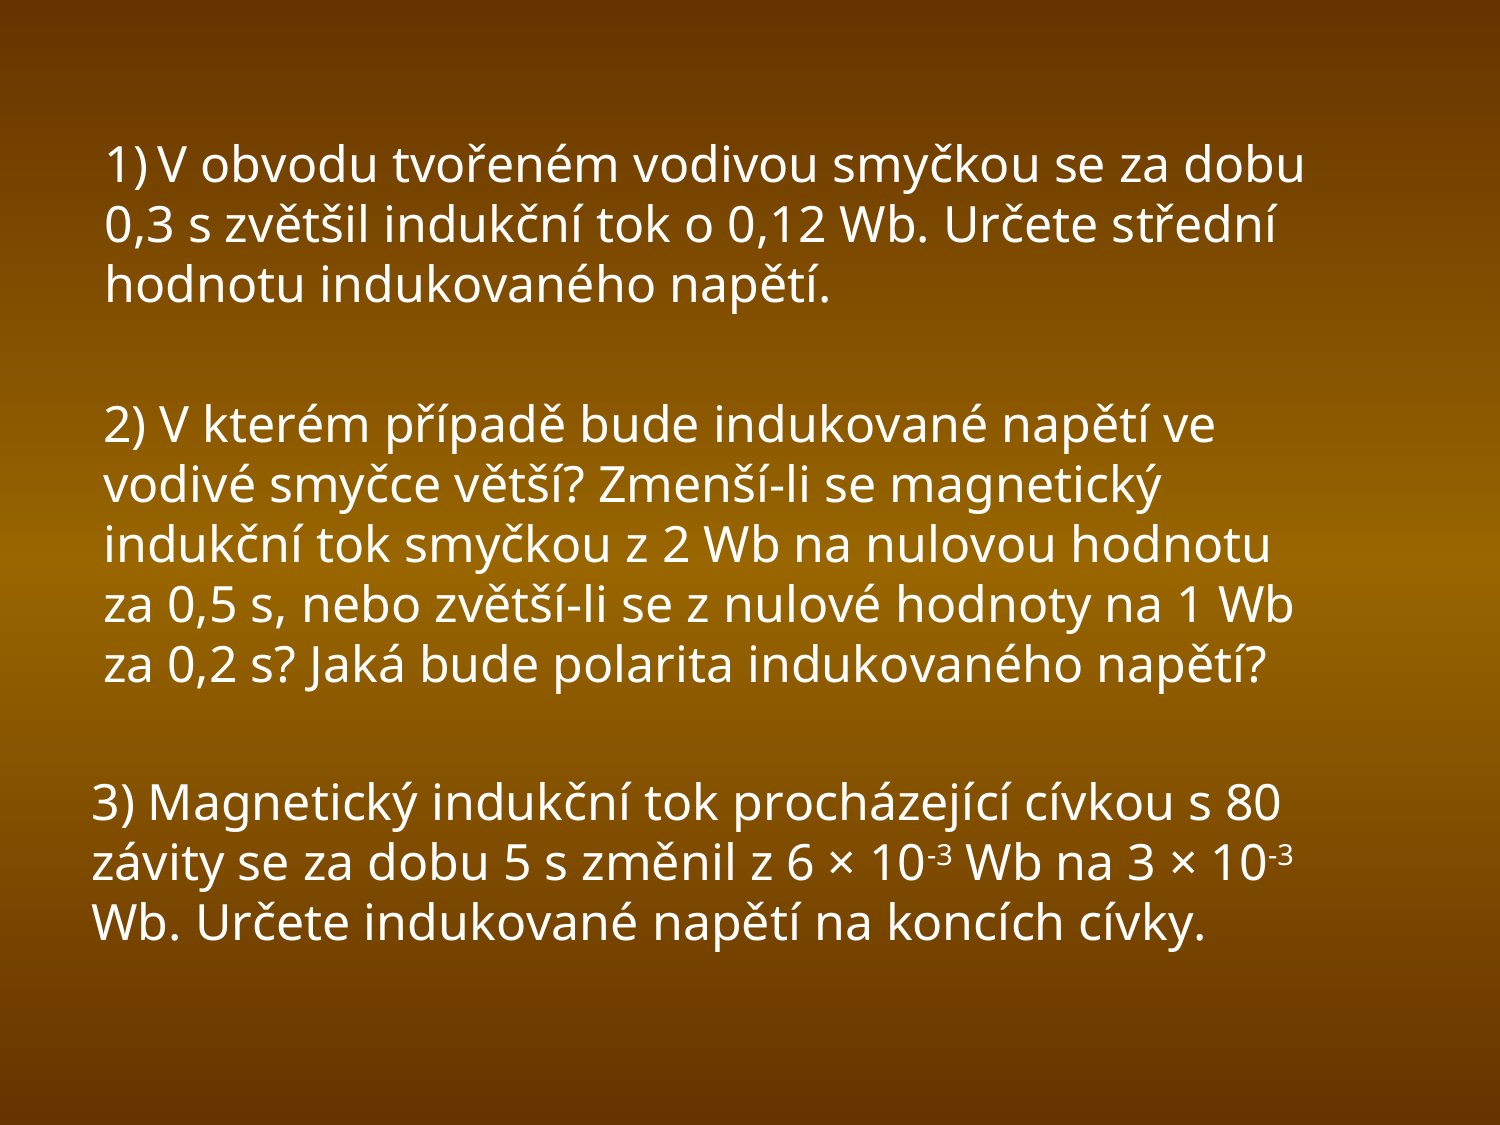

1) V obvodu tvořeném vodivou smyčkou se za dobu
0,3 s zvětšil indukční tok o 0,12 Wb. Určete střední hodnotu indukovaného napětí.
2) V kterém případě bude indukované napětí ve vodivé smyčce větší? Zmenší-li se magnetický indukční tok smyčkou z 2 Wb na nulovou hodnotu za 0,5 s, nebo zvětší-li se z nulové hodnoty na 1 Wb za 0,2 s? Jaká bude polarita indukovaného napětí?
3) Magnetický indukční tok procházející cívkou s 80 závity se za dobu 5 s změnil z 6 × 10-3 Wb na 3 × 10-3 Wb. Určete indukované napětí na koncích cívky.